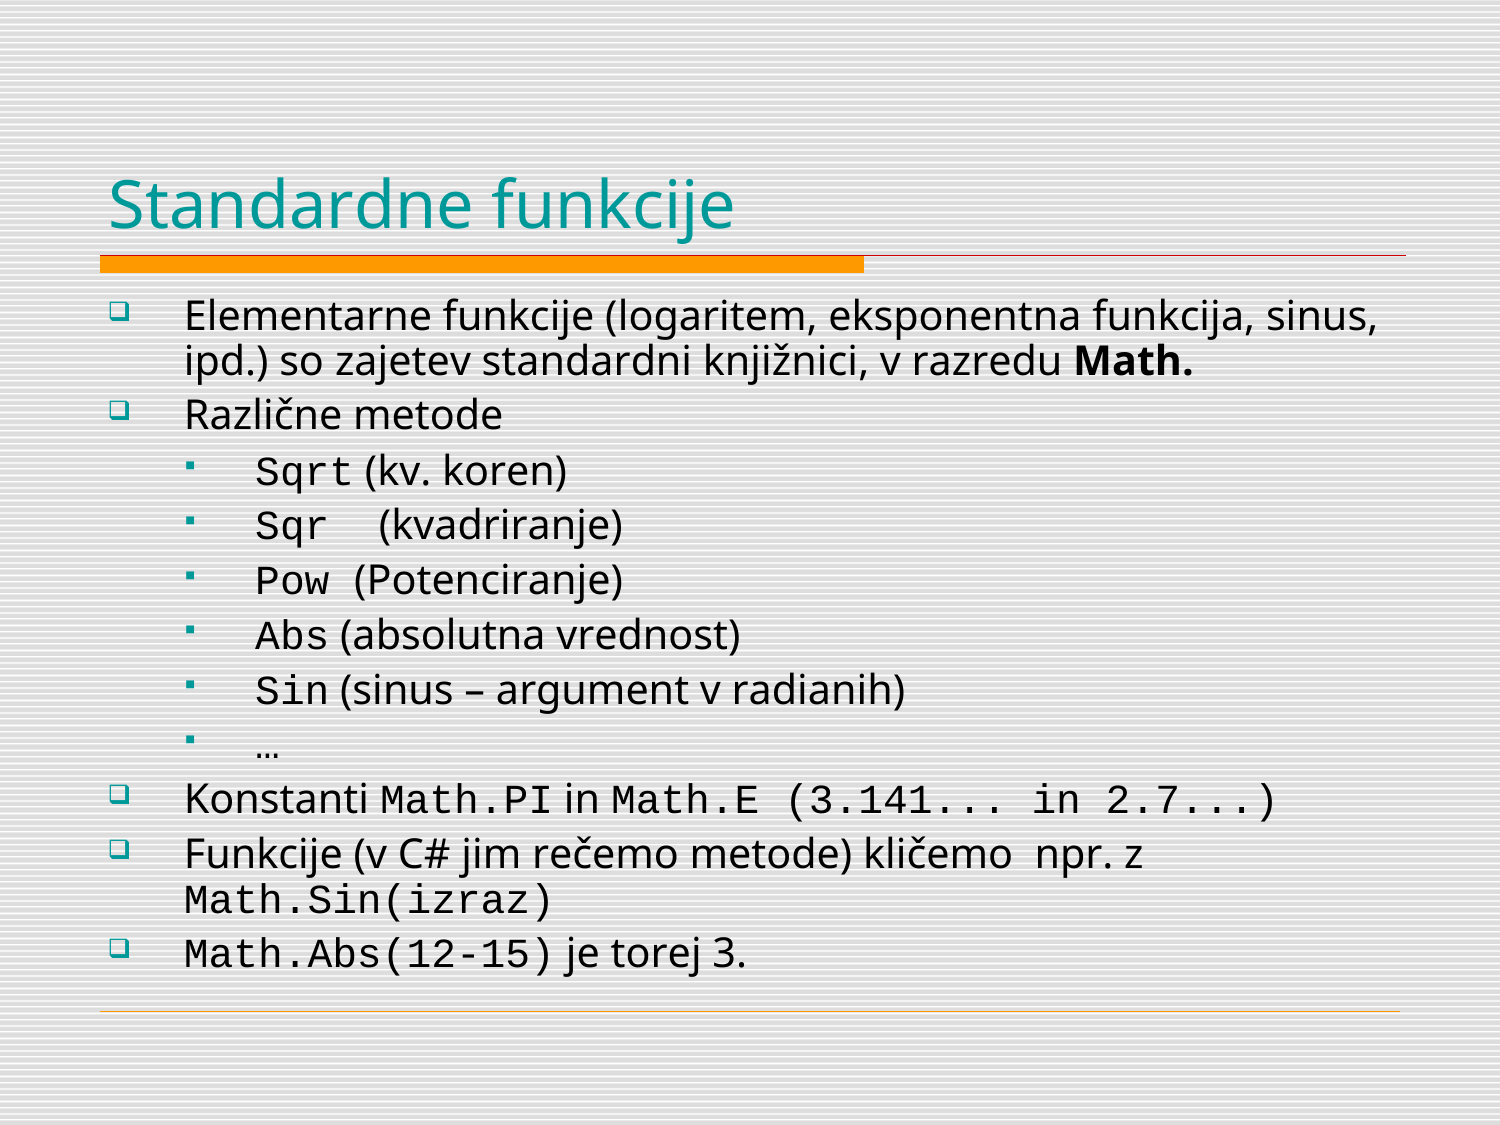

# Standardne funkcije
Elementarne funkcije (logaritem, eksponentna funkcija, sinus, ipd.) so zajetev standardni knjižnici, v razredu Math.
Različne metode
Sqrt (kv. koren)
Sqr (kvadriranje)
Pow (Potenciranje)
Abs (absolutna vrednost)
Sin (sinus – argument v radianih)
…
Konstanti Math.PI in Math.E (3.141... in 2.7...)
Funkcije (v C# jim rečemo metode) kličemo npr. z Math.Sin(izraz)
Math.Abs(12-15) je torej 3.